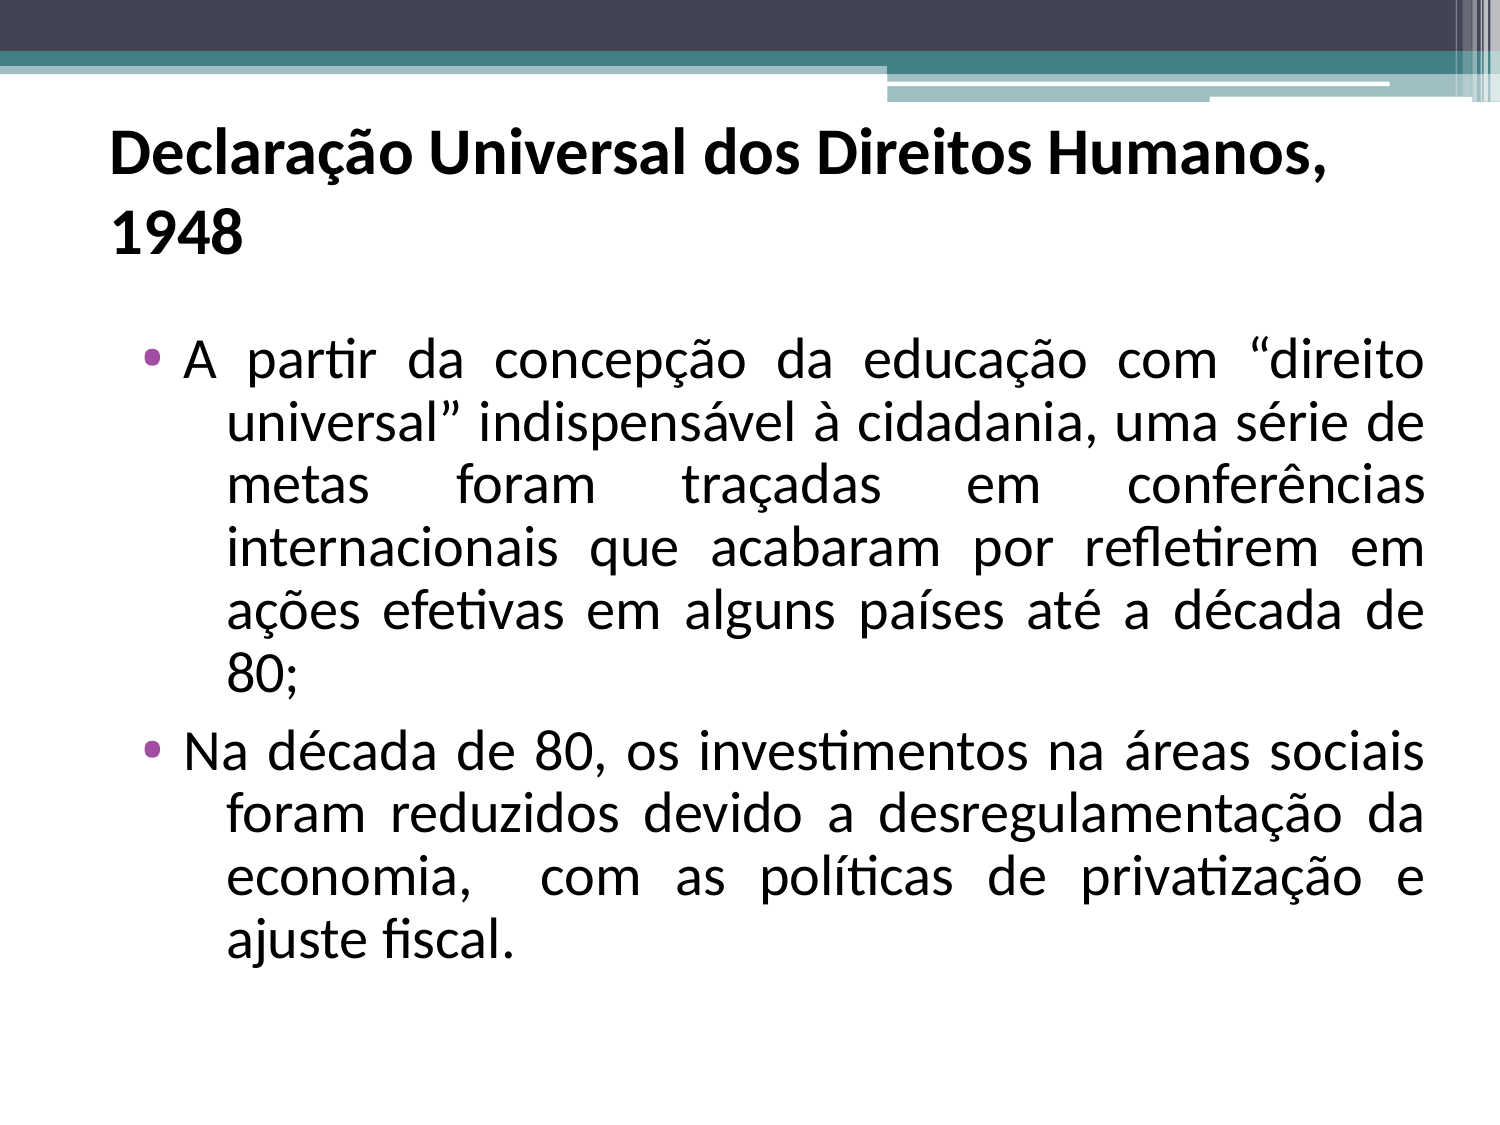

# Declaração Universal dos Direitos Humanos, 1948
A partir da concepção da educação com “direito universal” indispensável à cidadania, uma série de metas foram traçadas em conferências internacionais que acabaram por refletirem em ações efetivas em alguns países até a década de 80;
Na década de 80, os investimentos na áreas sociais foram reduzidos devido a desregulamentação da economia, com as políticas de privatização e ajuste fiscal.